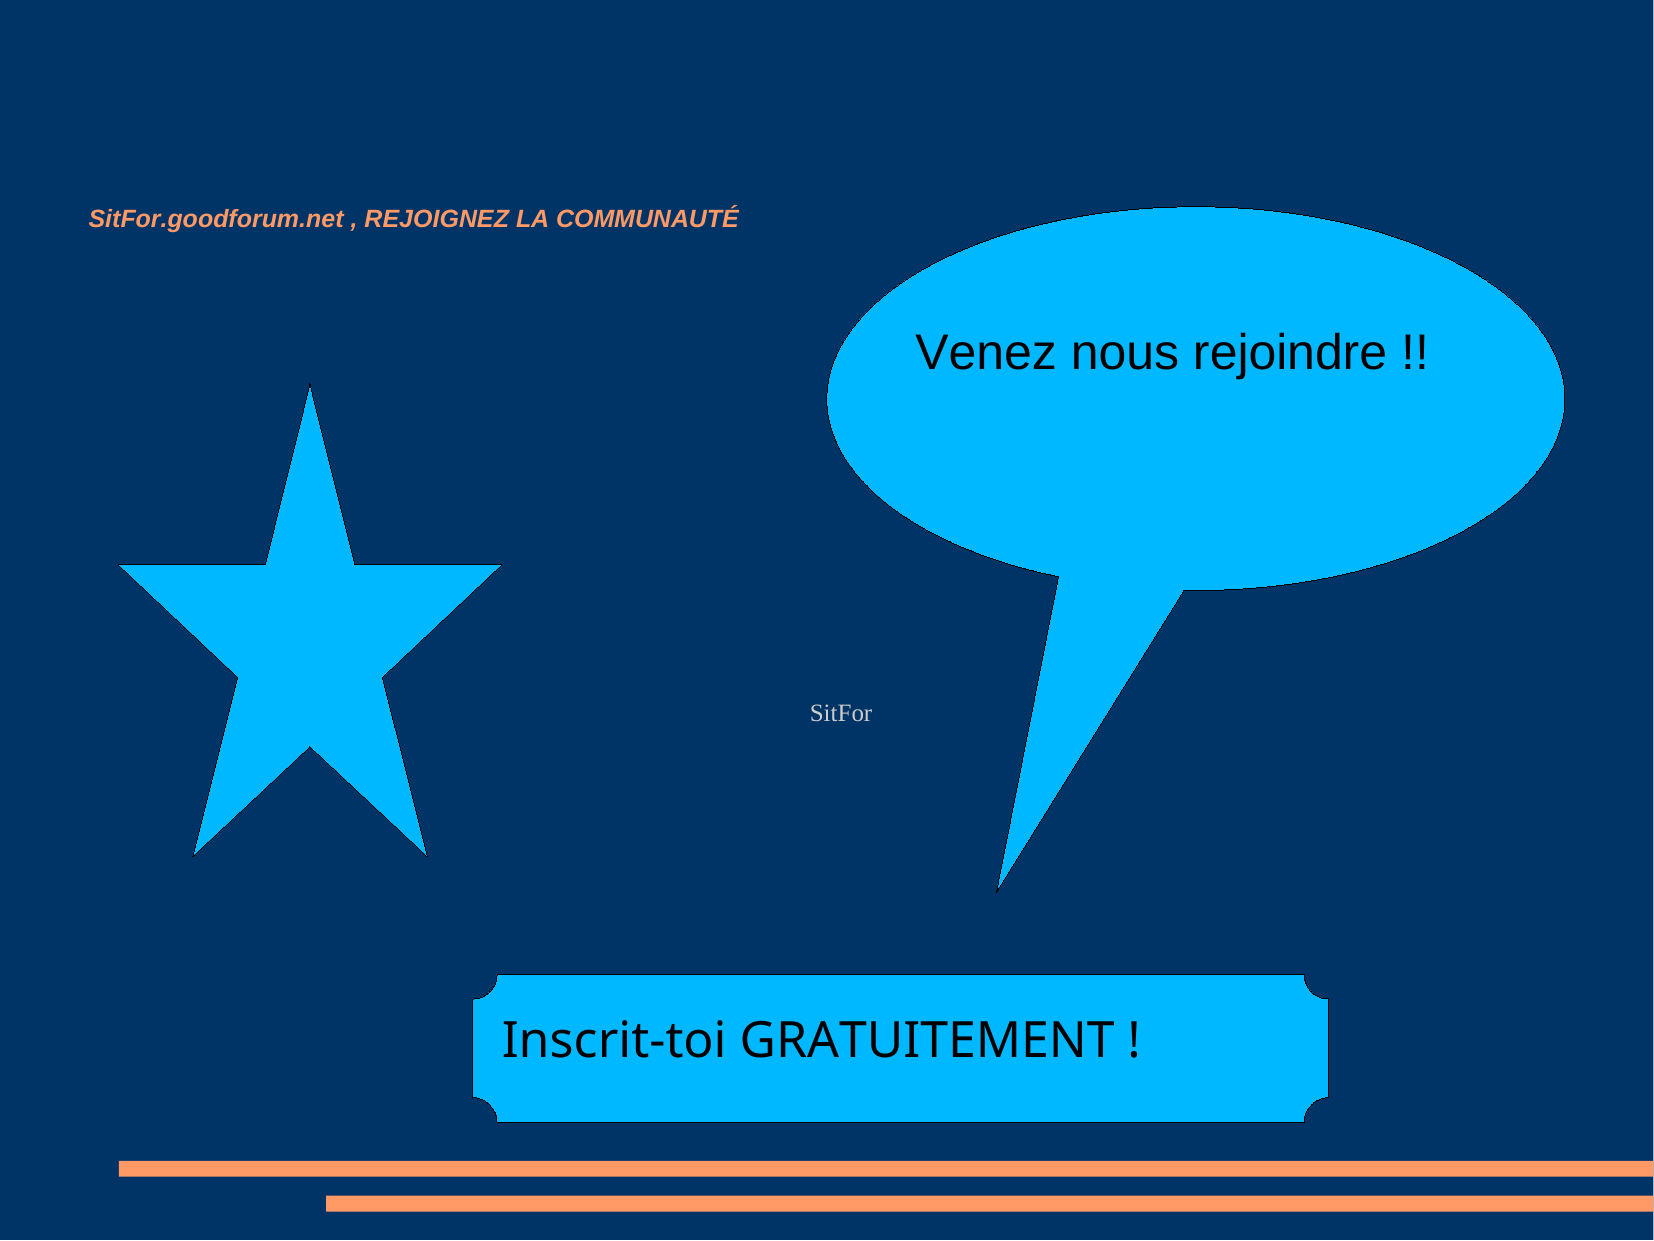

# SitFor.goodforum.net , REJOIGNEZ LA COMMUNAUTÉ
SitFor
Venez nous rejoindre !!
Inscrit-toi GRATUITEMENT !